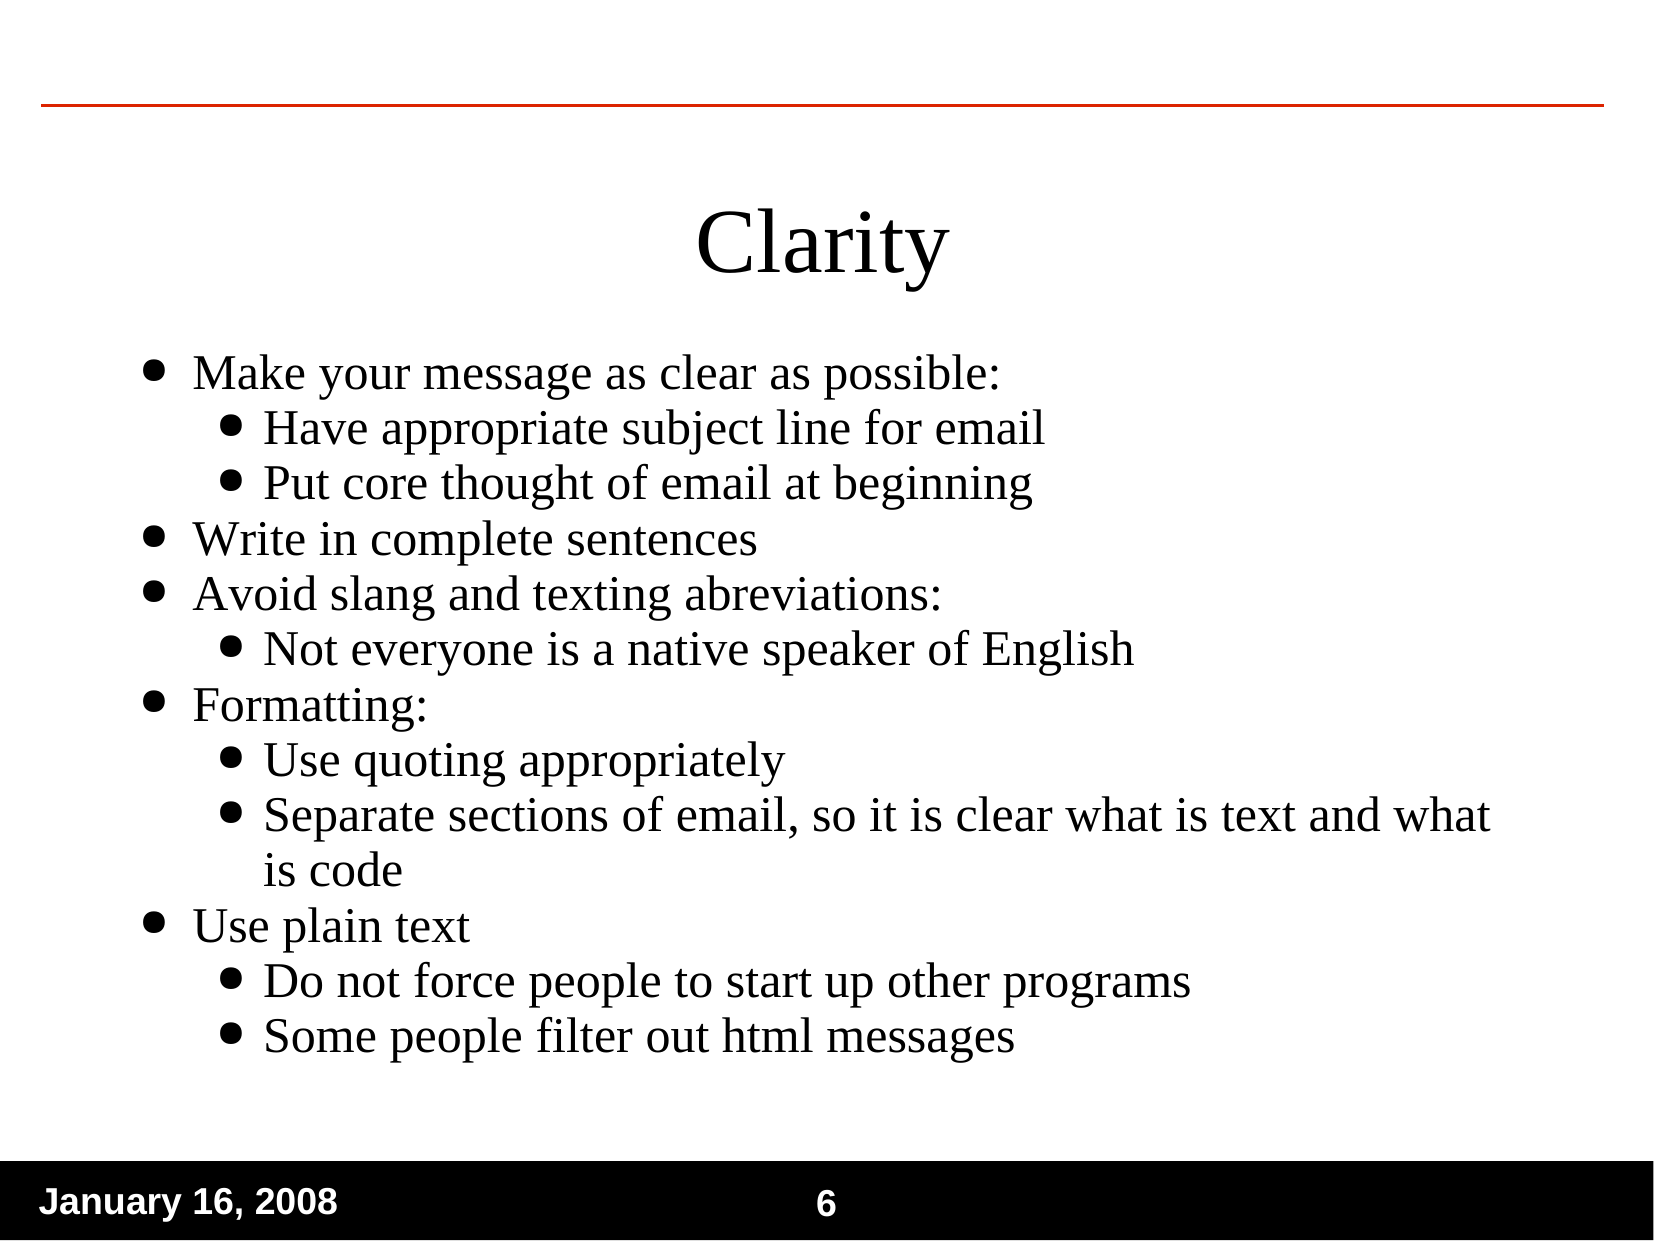

# Clarity
Make your message as clear as possible:
Have appropriate subject line for email
Put core thought of email at beginning
Write in complete sentences
Avoid slang and texting abreviations:
Not everyone is a native speaker of English
Formatting:
Use quoting appropriately
Separate sections of email, so it is clear what is text and what is code
Use plain text
Do not force people to start up other programs
Some people filter out html messages